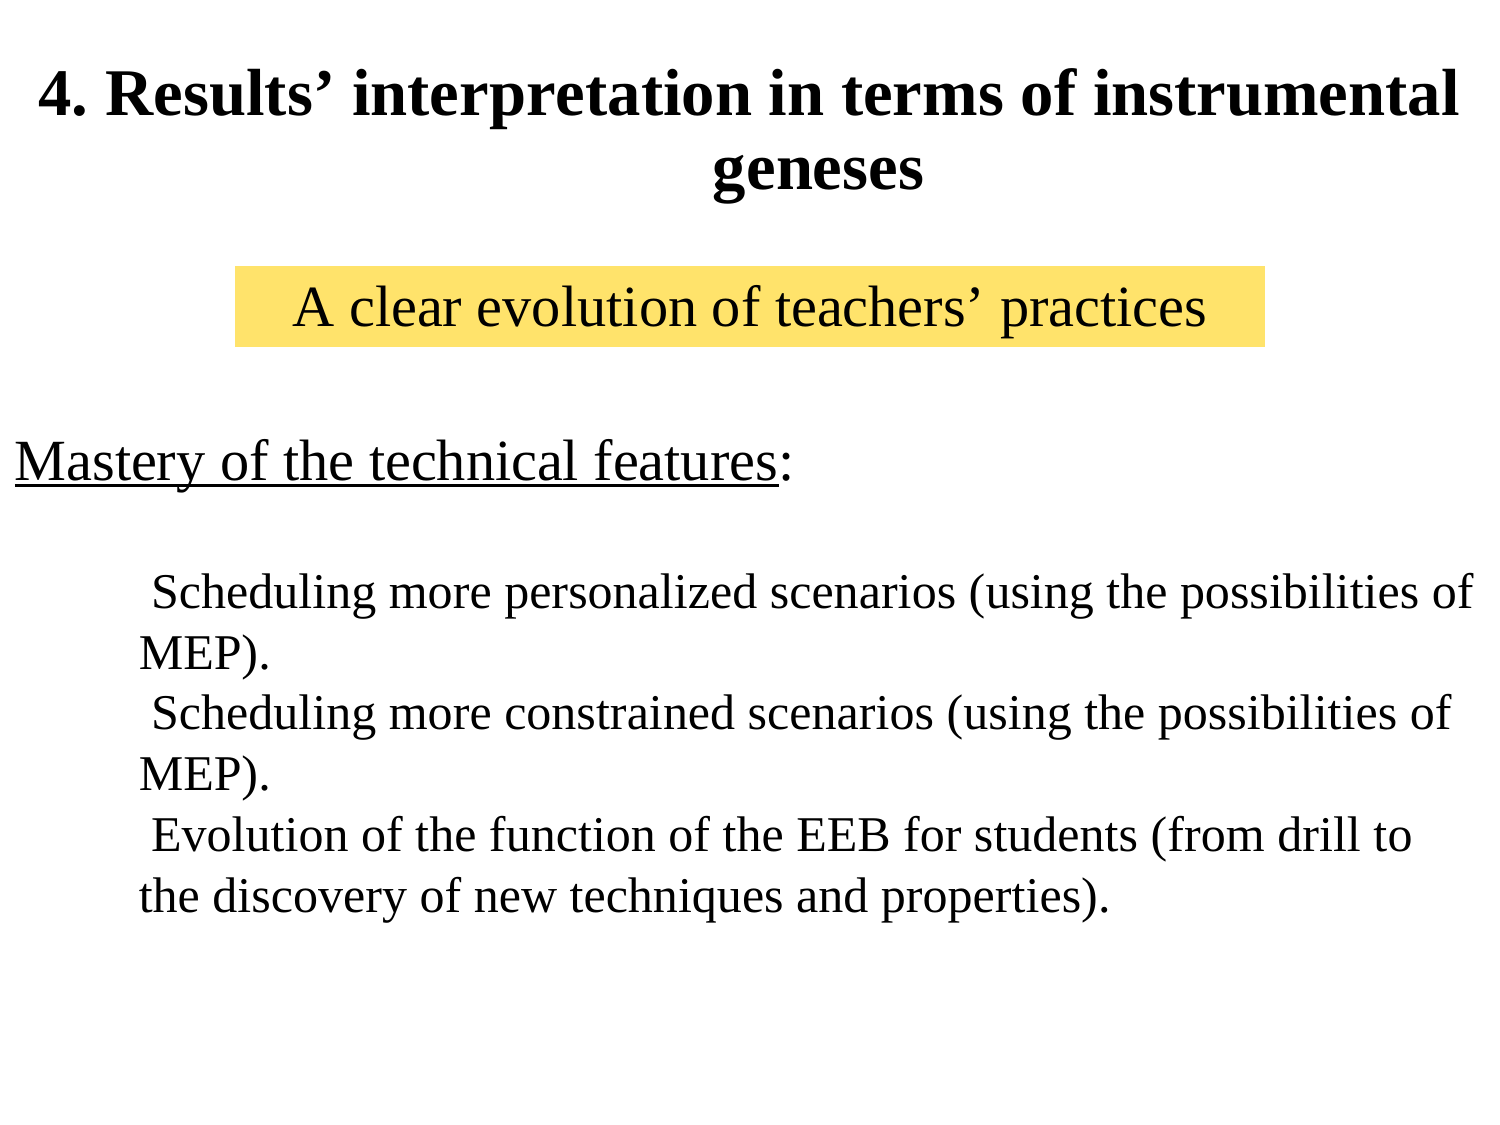

# 4. Results’ interpretation in terms of instrumental geneses
A clear evolution of teachers’ practices
Mastery of the technical features:
 Scheduling more personalized scenarios (using the possibilities of MEP).
 Scheduling more constrained scenarios (using the possibilities of MEP).
 Evolution of the function of the EEB for students (from drill to the discovery of new techniques and properties).